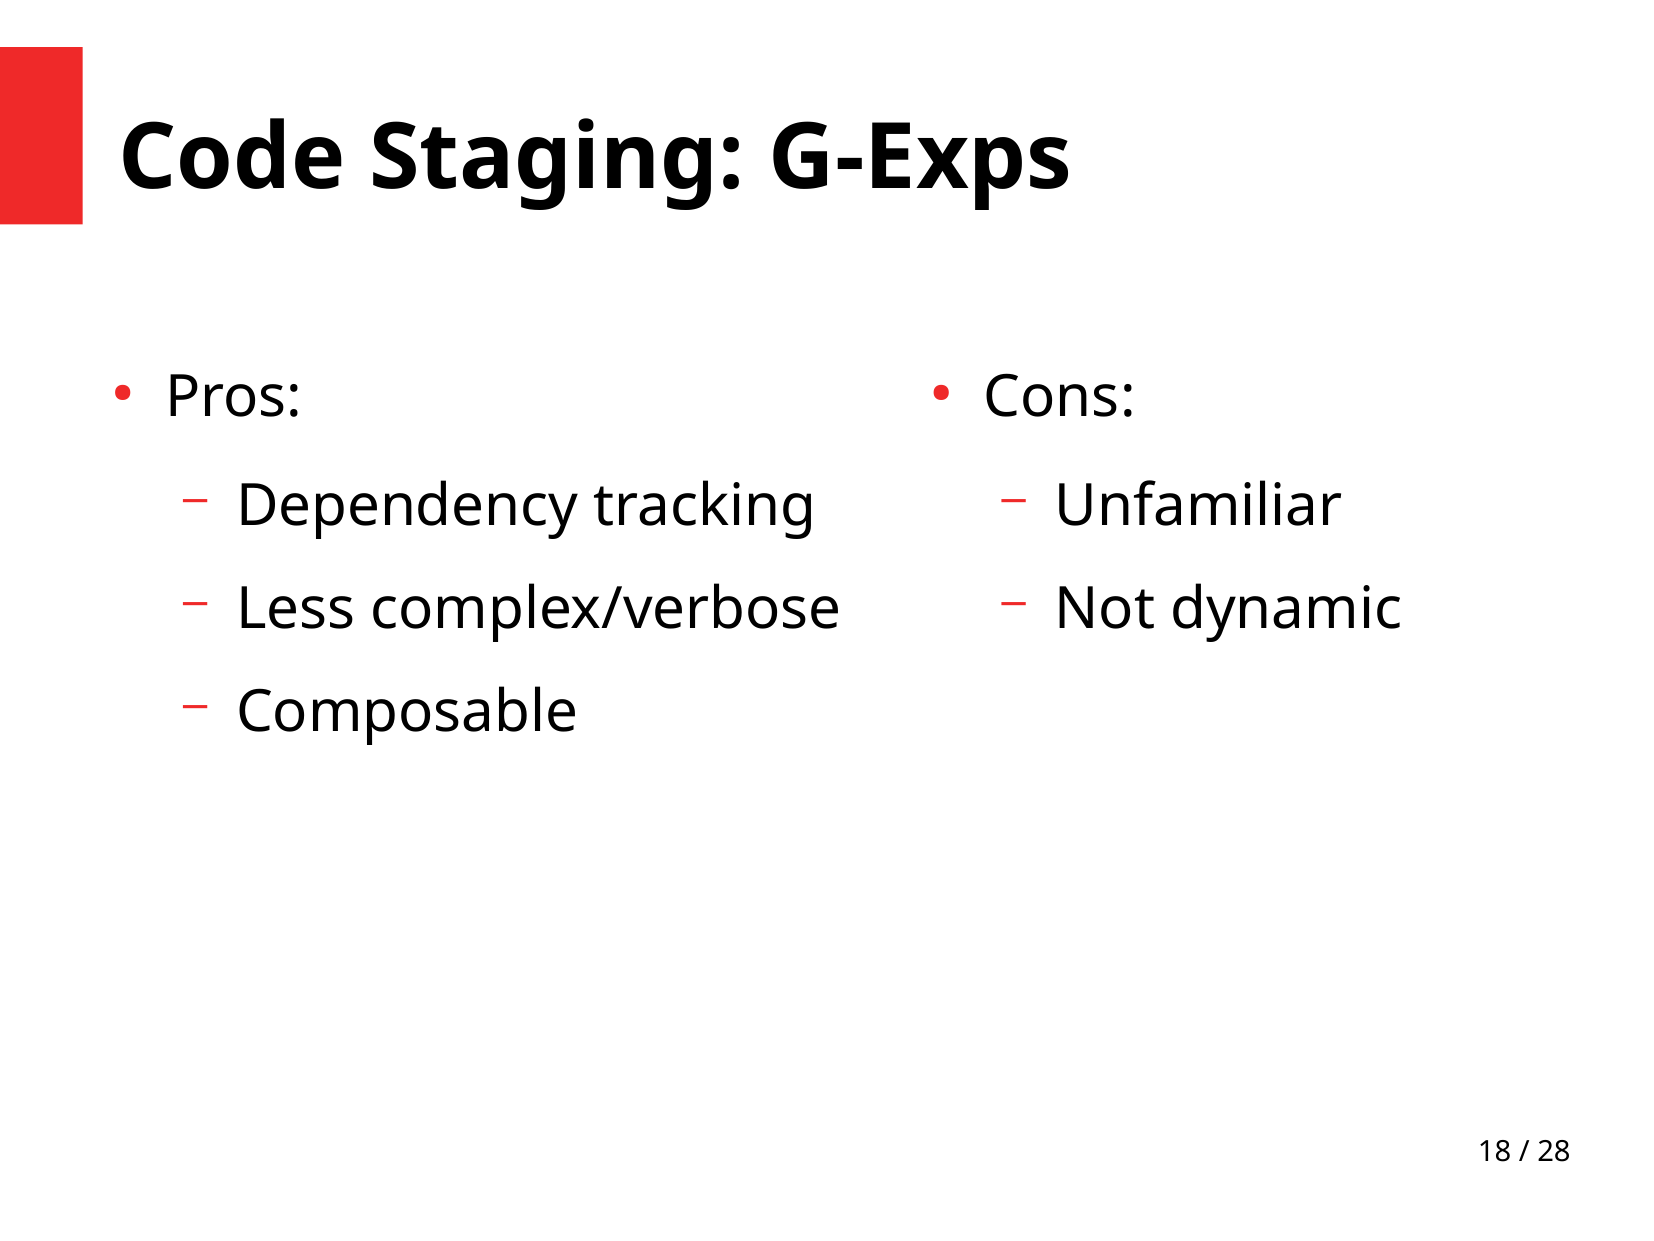

# Code Staging: G-Exps
Pros:
Dependency tracking
Less complex/verbose
Composable
Cons:
Unfamiliar
Not dynamic
18